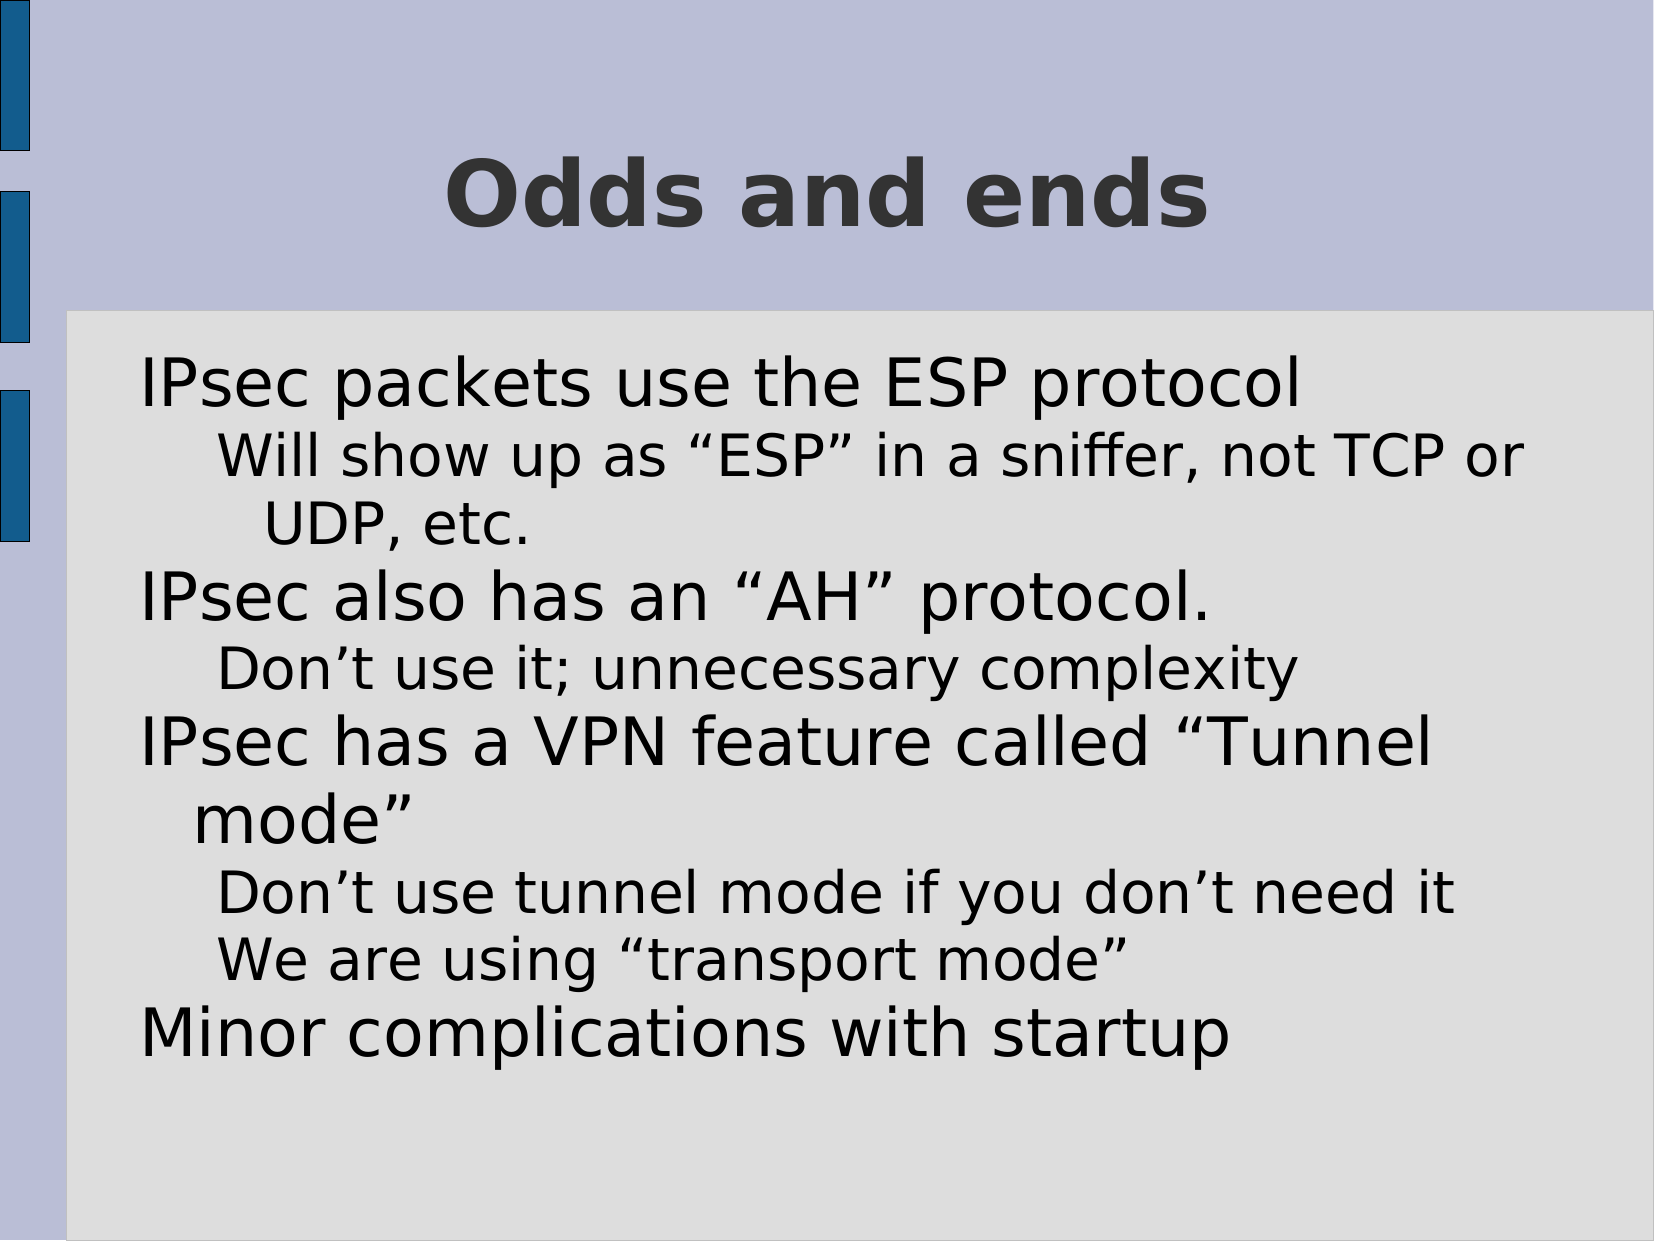

# Odds and ends
IPsec packets use the ESP protocol
Will show up as “ESP” in a sniffer, not TCP or UDP, etc.
IPsec also has an “AH” protocol.
Don’t use it; unnecessary complexity
IPsec has a VPN feature called “Tunnel mode”
Don’t use tunnel mode if you don’t need it
We are using “transport mode”
Minor complications with startup